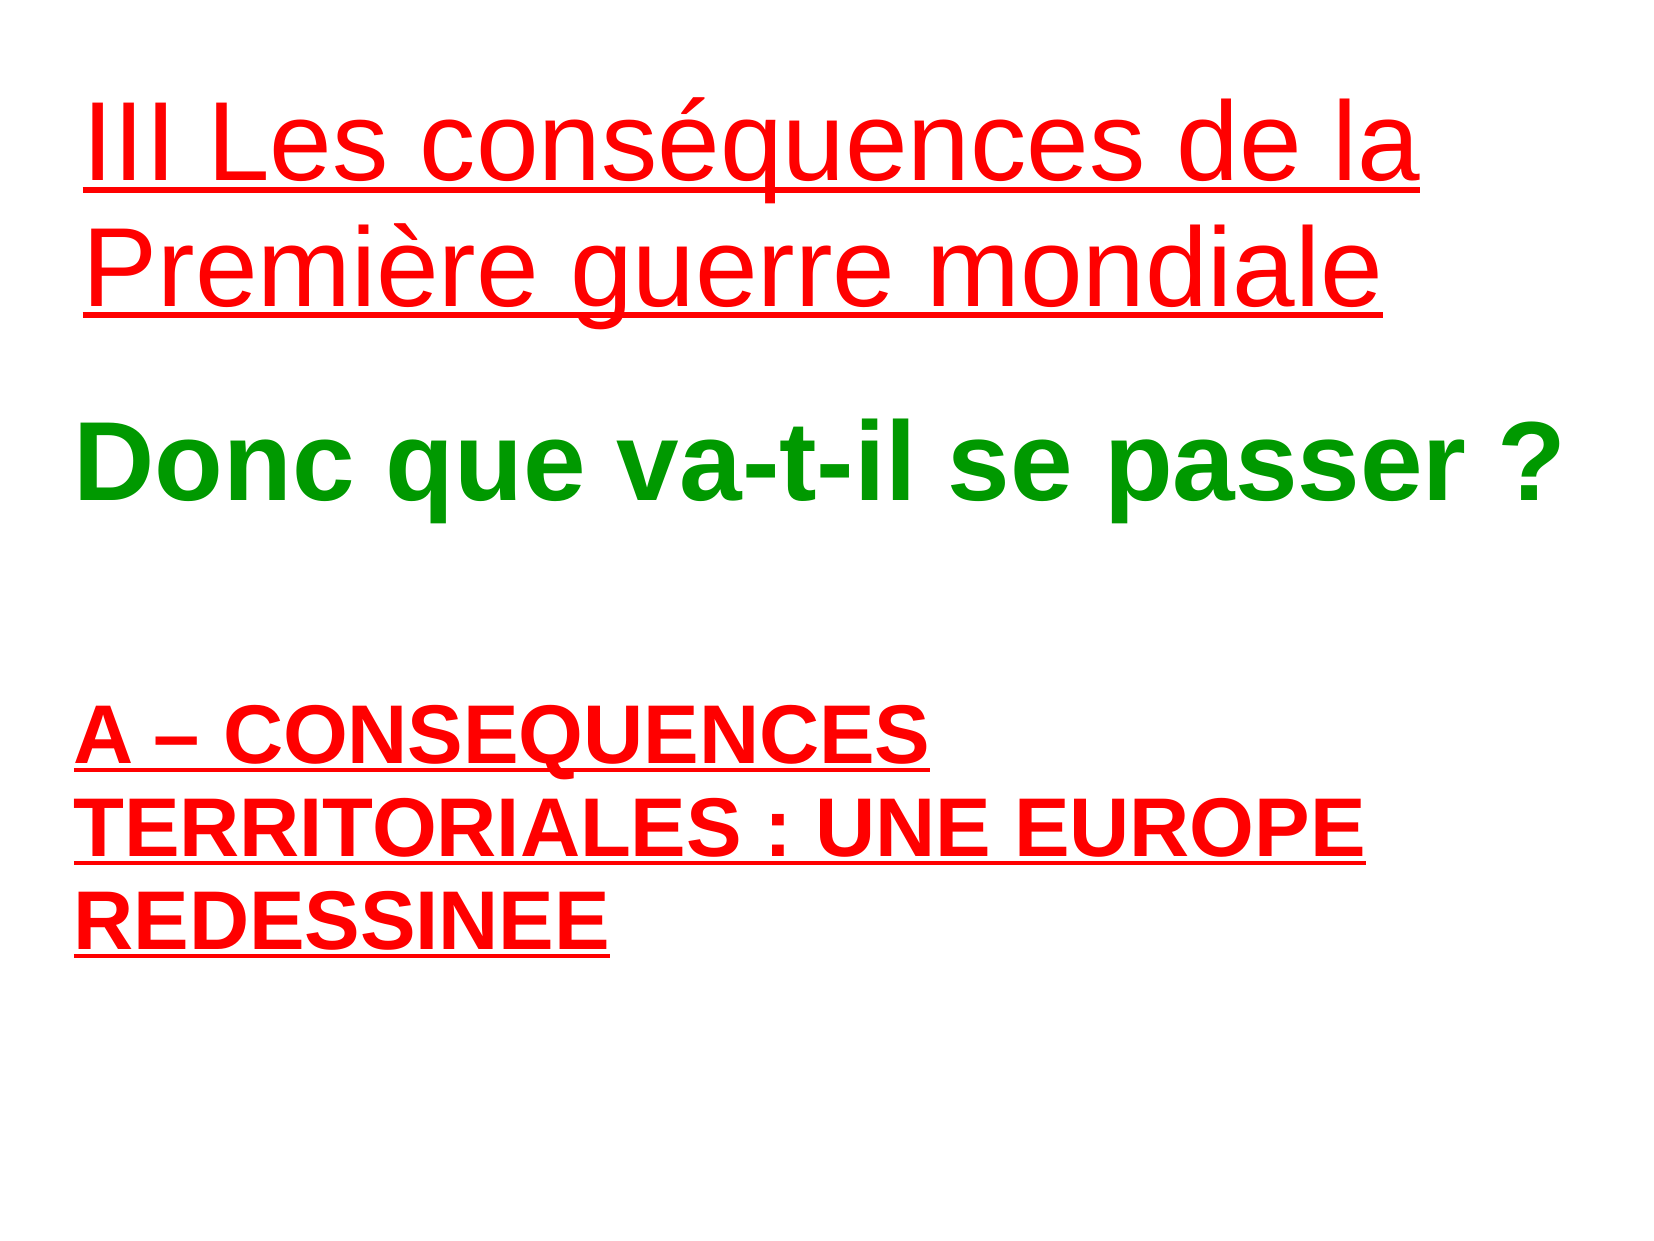

# III Les conséquences de la Première guerre mondiale
Donc que va-t-il se passer ?
A – CONSEQUENCES TERRITORIALES : UNE EUROPE REDESSINEE